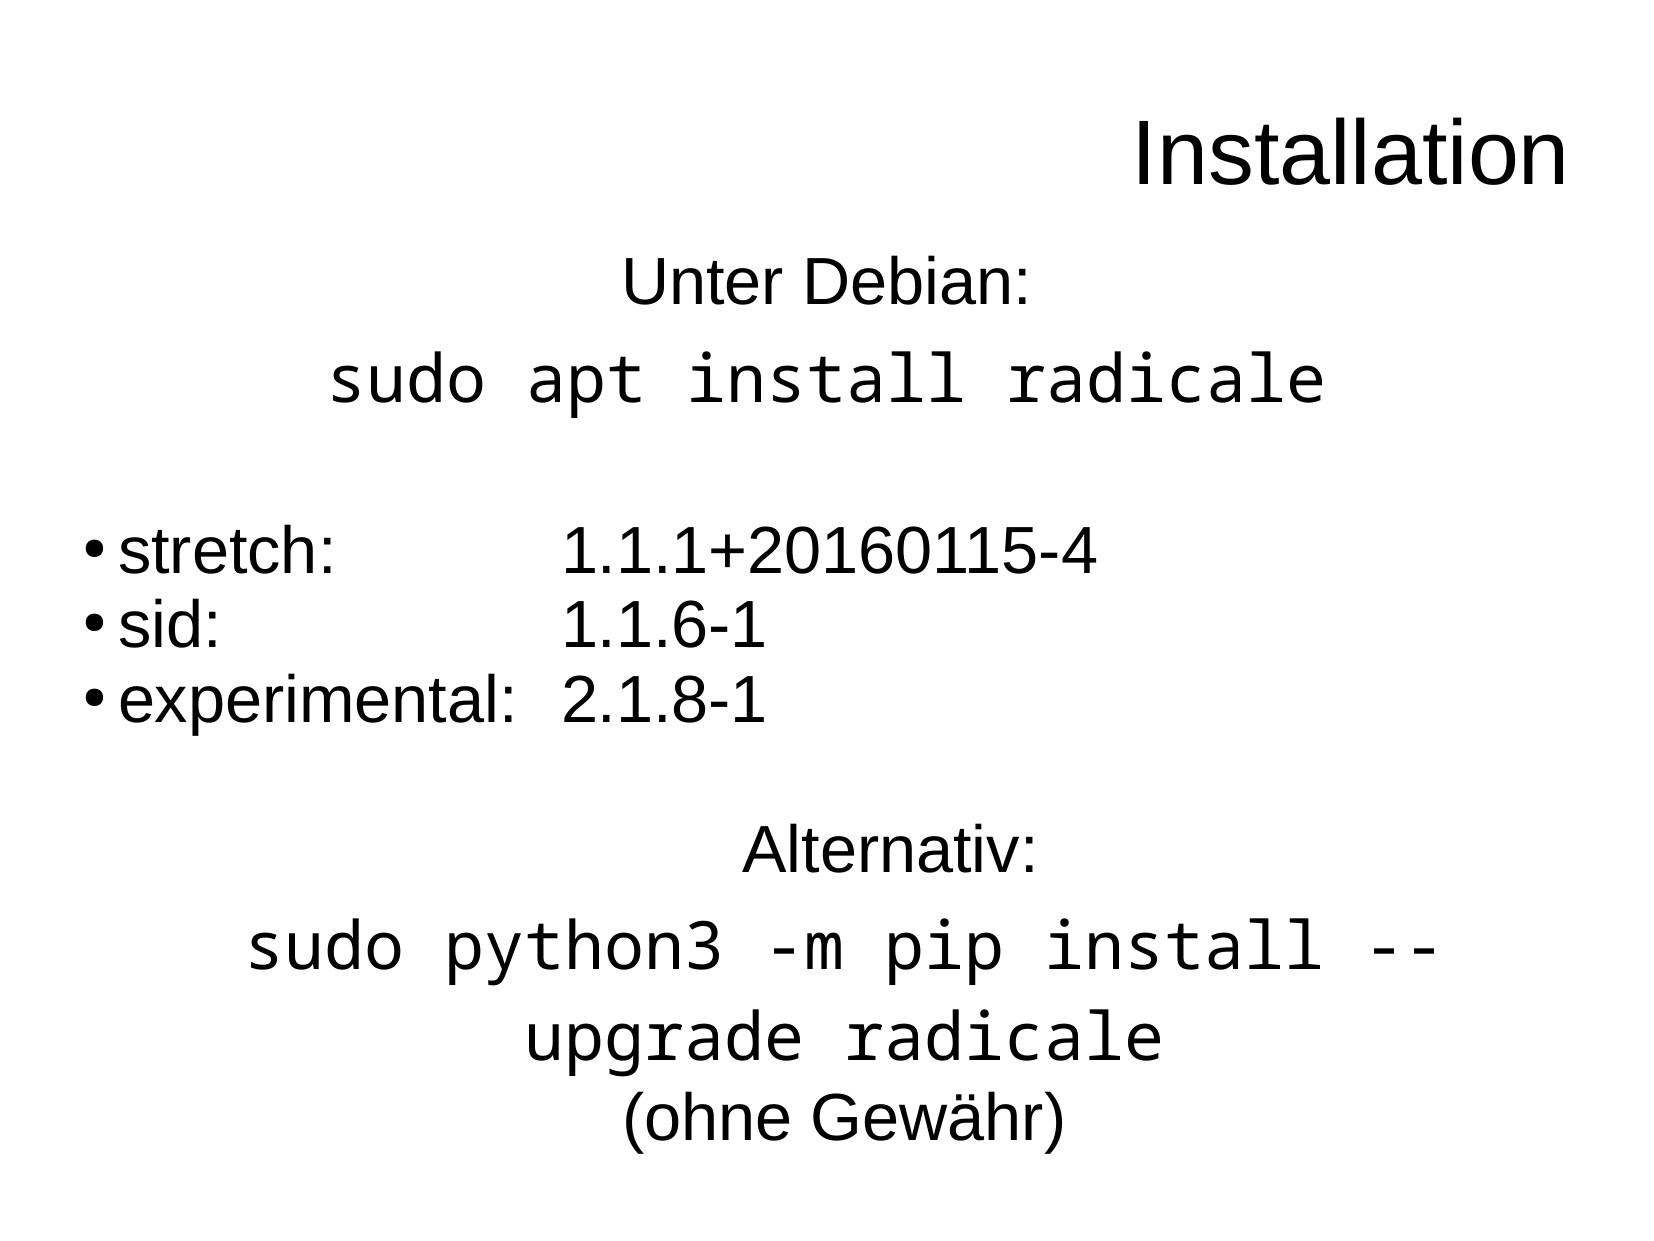

# Installation
Unter Debian:
sudo apt install radicale
stretch:				1.1.1+20160115-4
sid:					1.1.6-1
experimental:	2.1.8-1
	 Alternativ:
sudo python3 -m pip install --upgrade radicale
(ohne Gewähr)